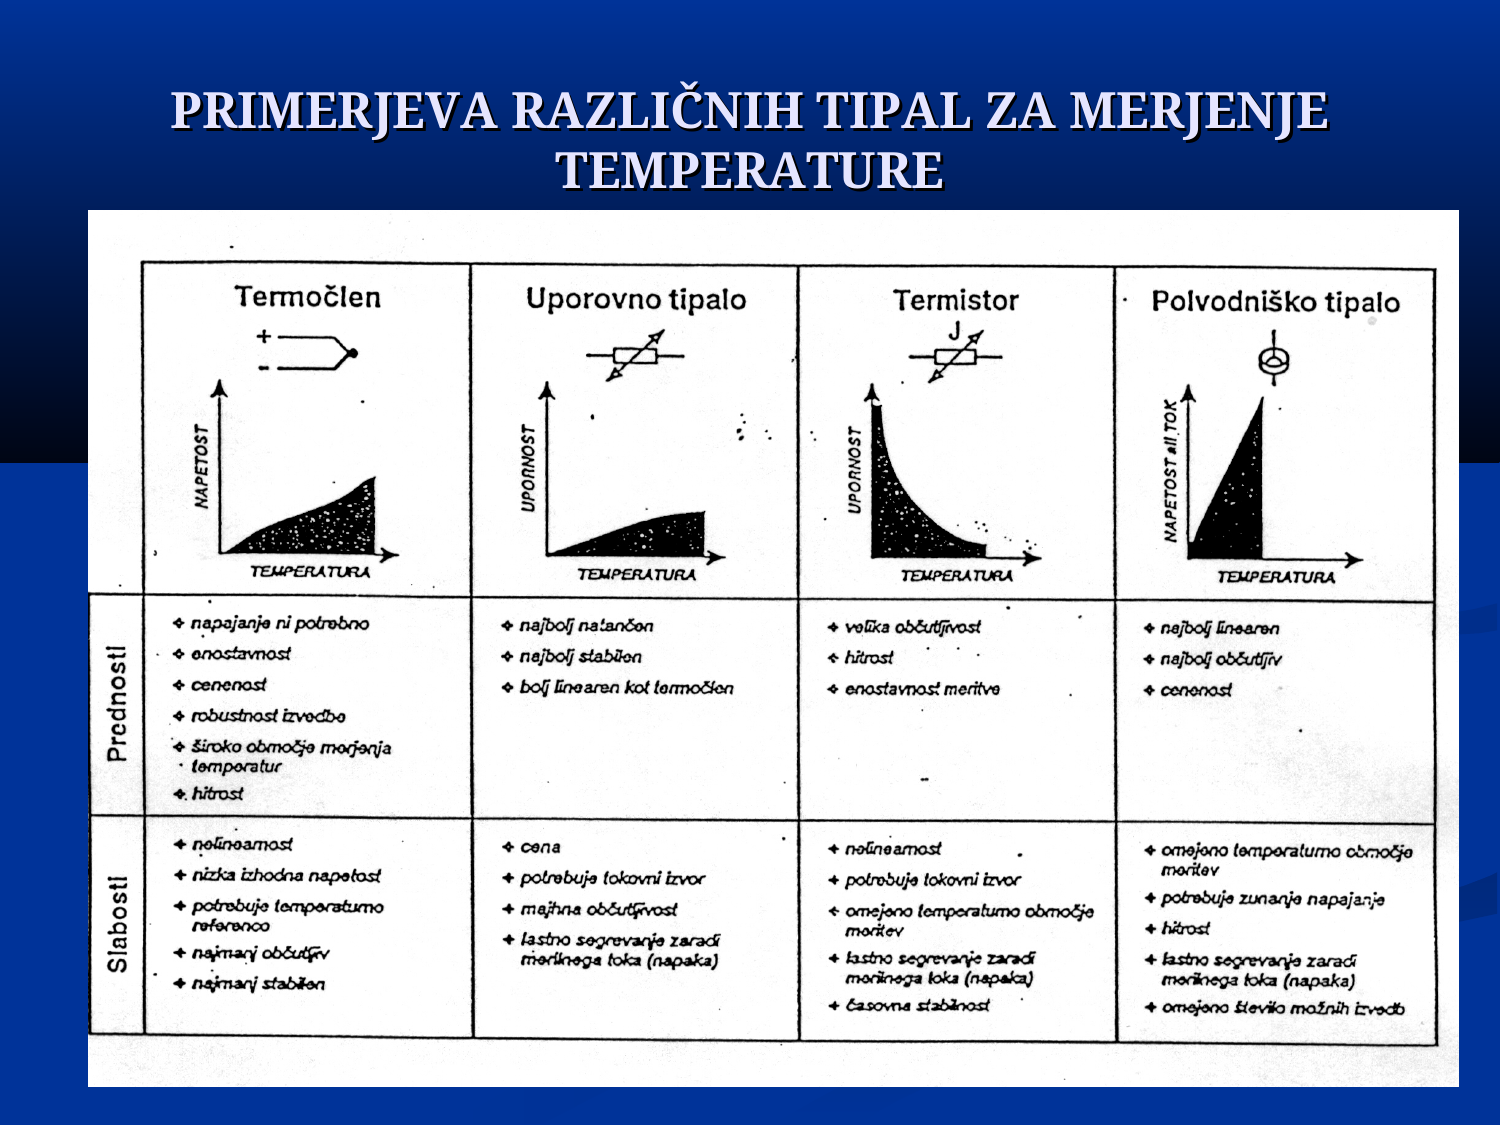

# PRIMERJEVA RAZLIČNIH TIPAL ZA MERJENJE TEMPERATURE